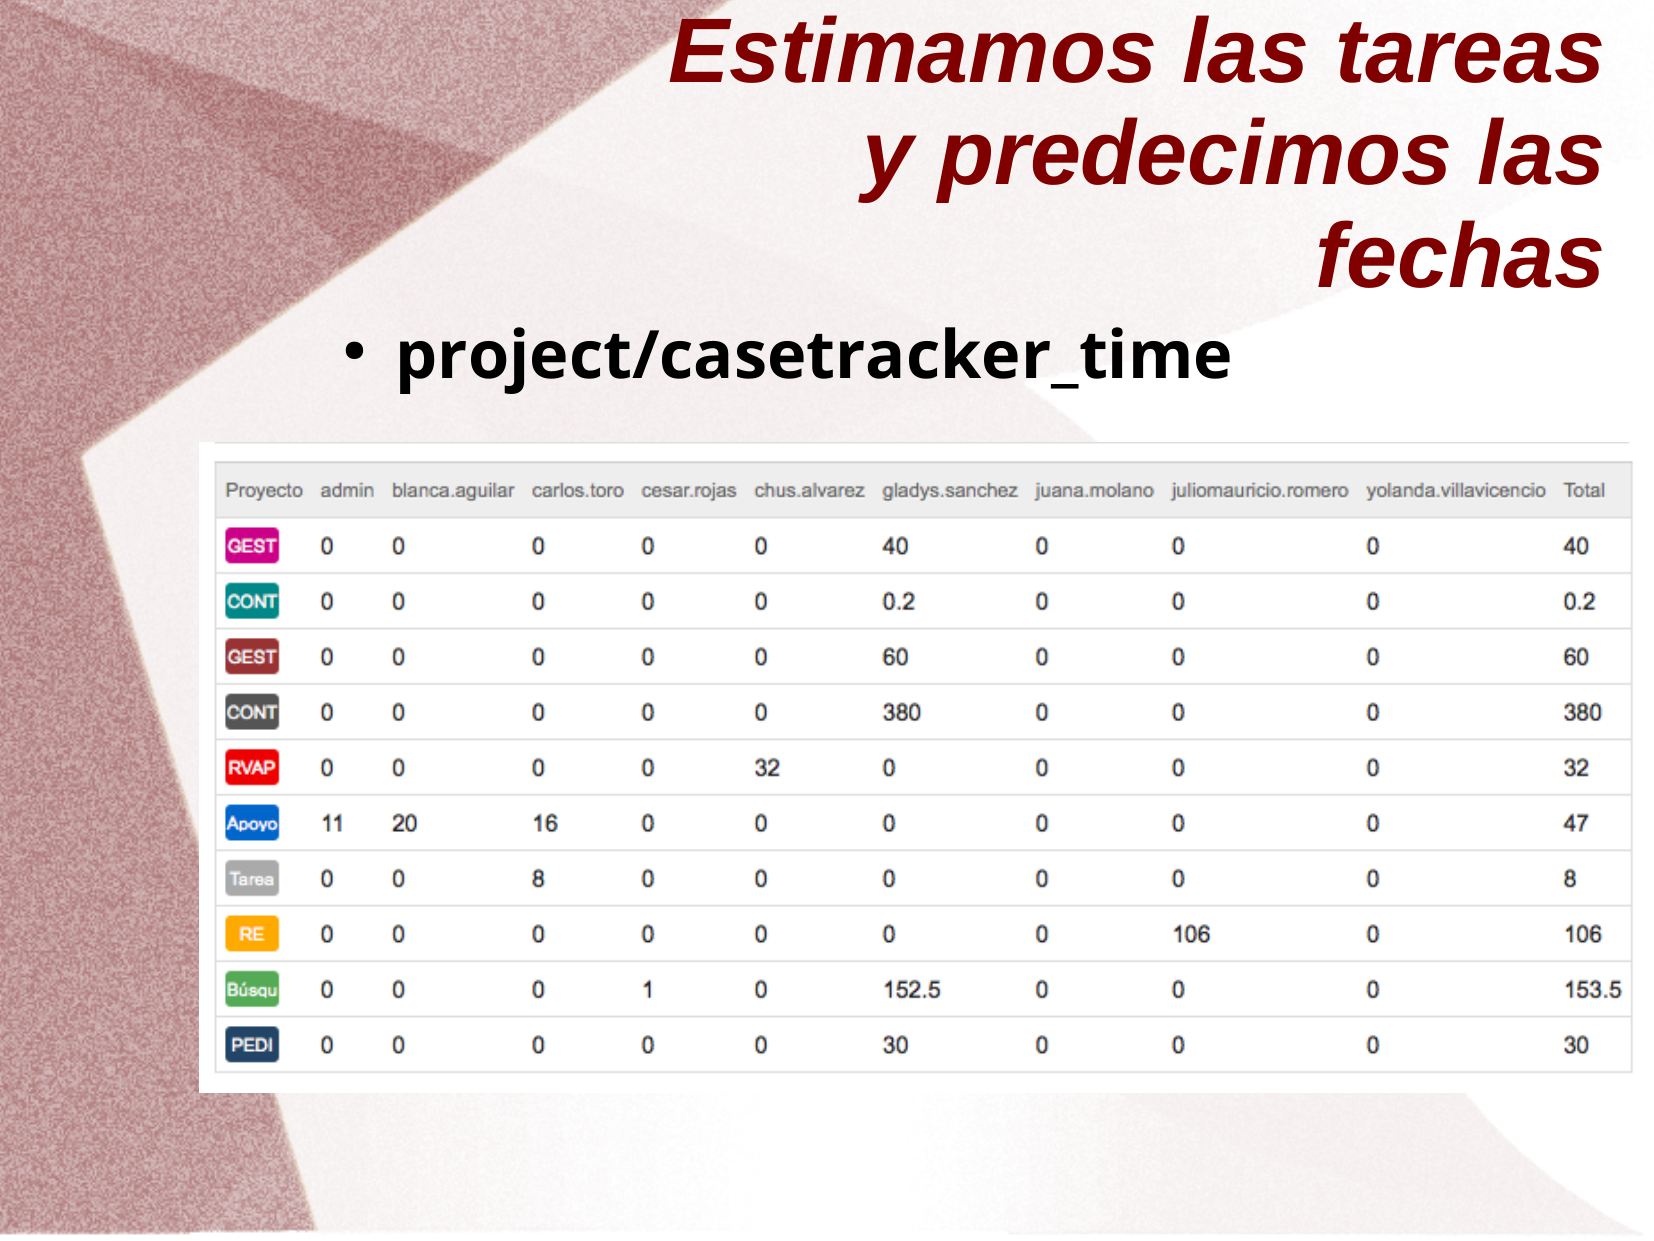

# Estimamos las tareas y predecimos las fechas
project/casetracker_time